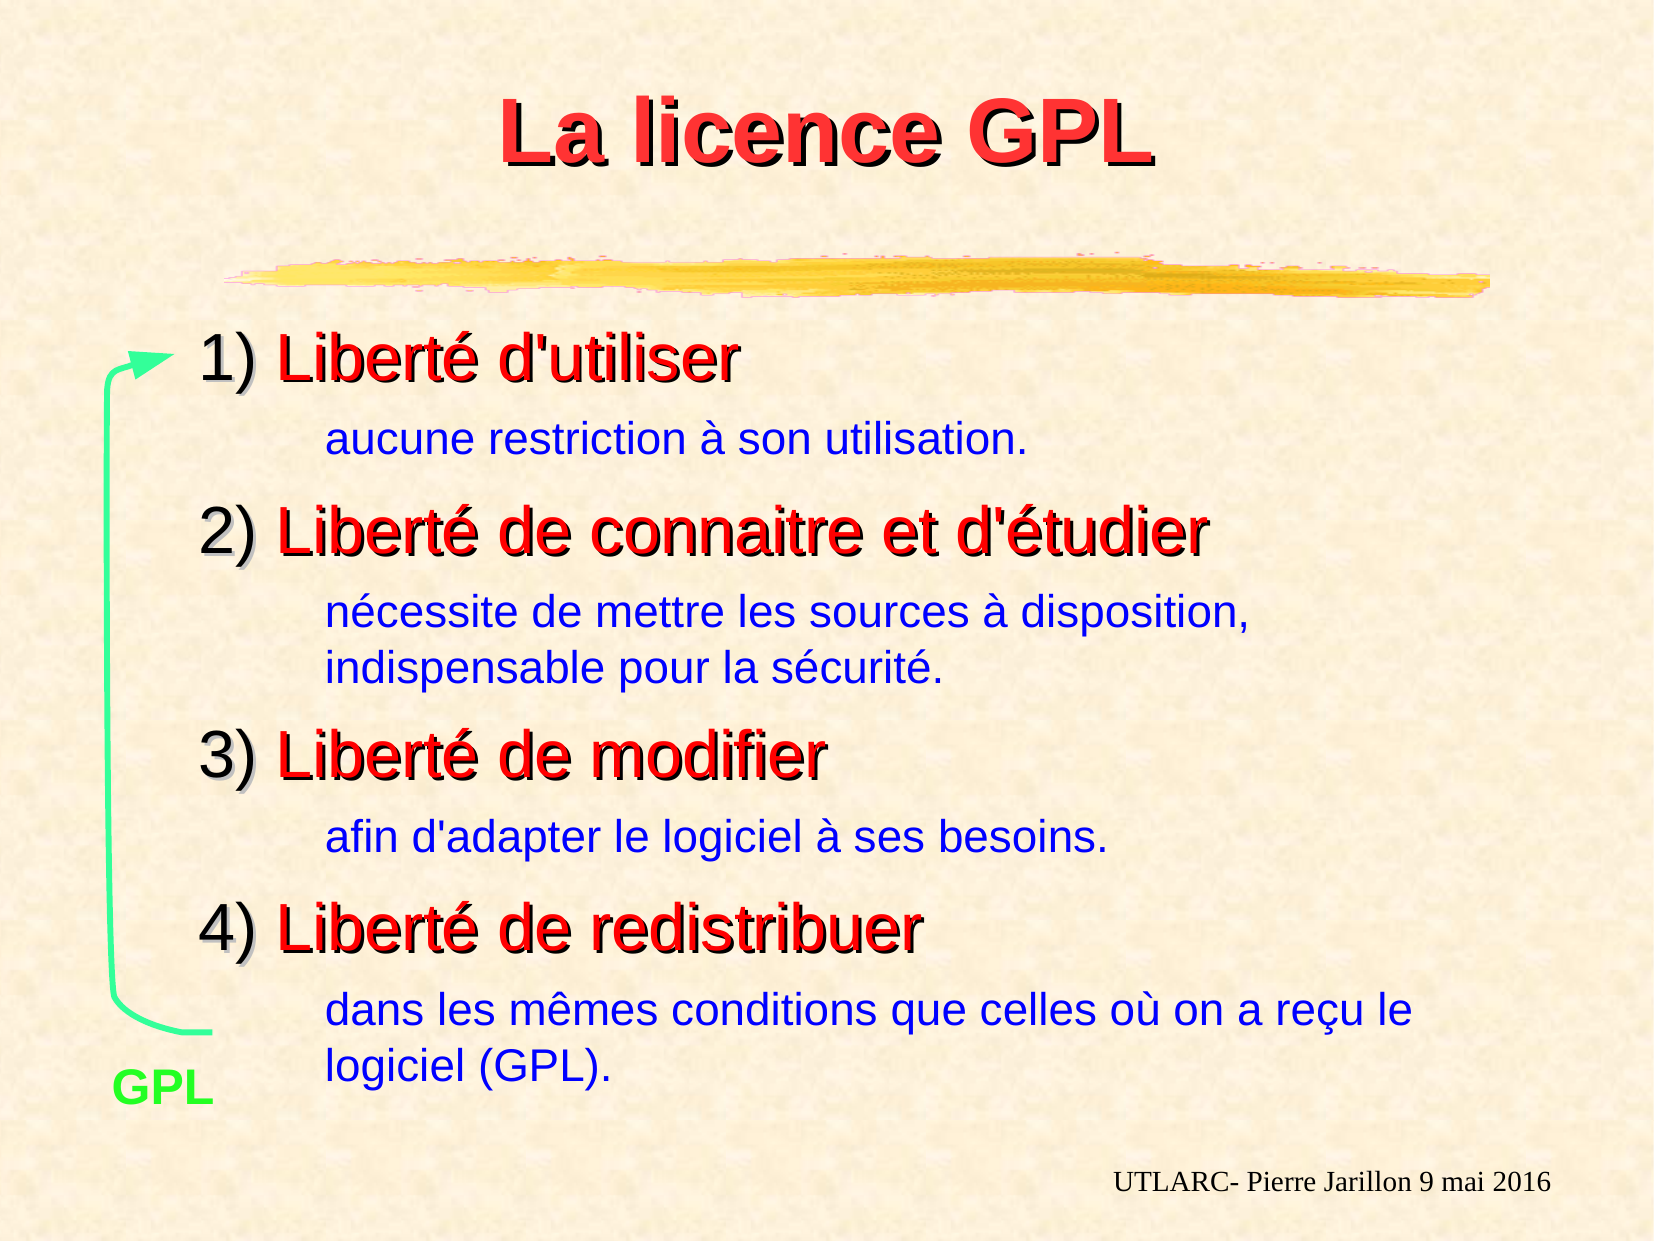

# La licence GPL
 Liberté d'utiliser
	aucune restriction à son utilisation.
 Liberté de connaitre et d'étudier
	nécessite de mettre les sources à disposition,
	indispensable pour la sécurité.
 Liberté de modifier
	afin d'adapter le logiciel à ses besoins.
 Liberté de redistribuer
	dans les mêmes conditions que celles où on a reçu le 		logiciel (GPL).
GPL
UTLARC- Pierre Jarillon 9 mai 2016